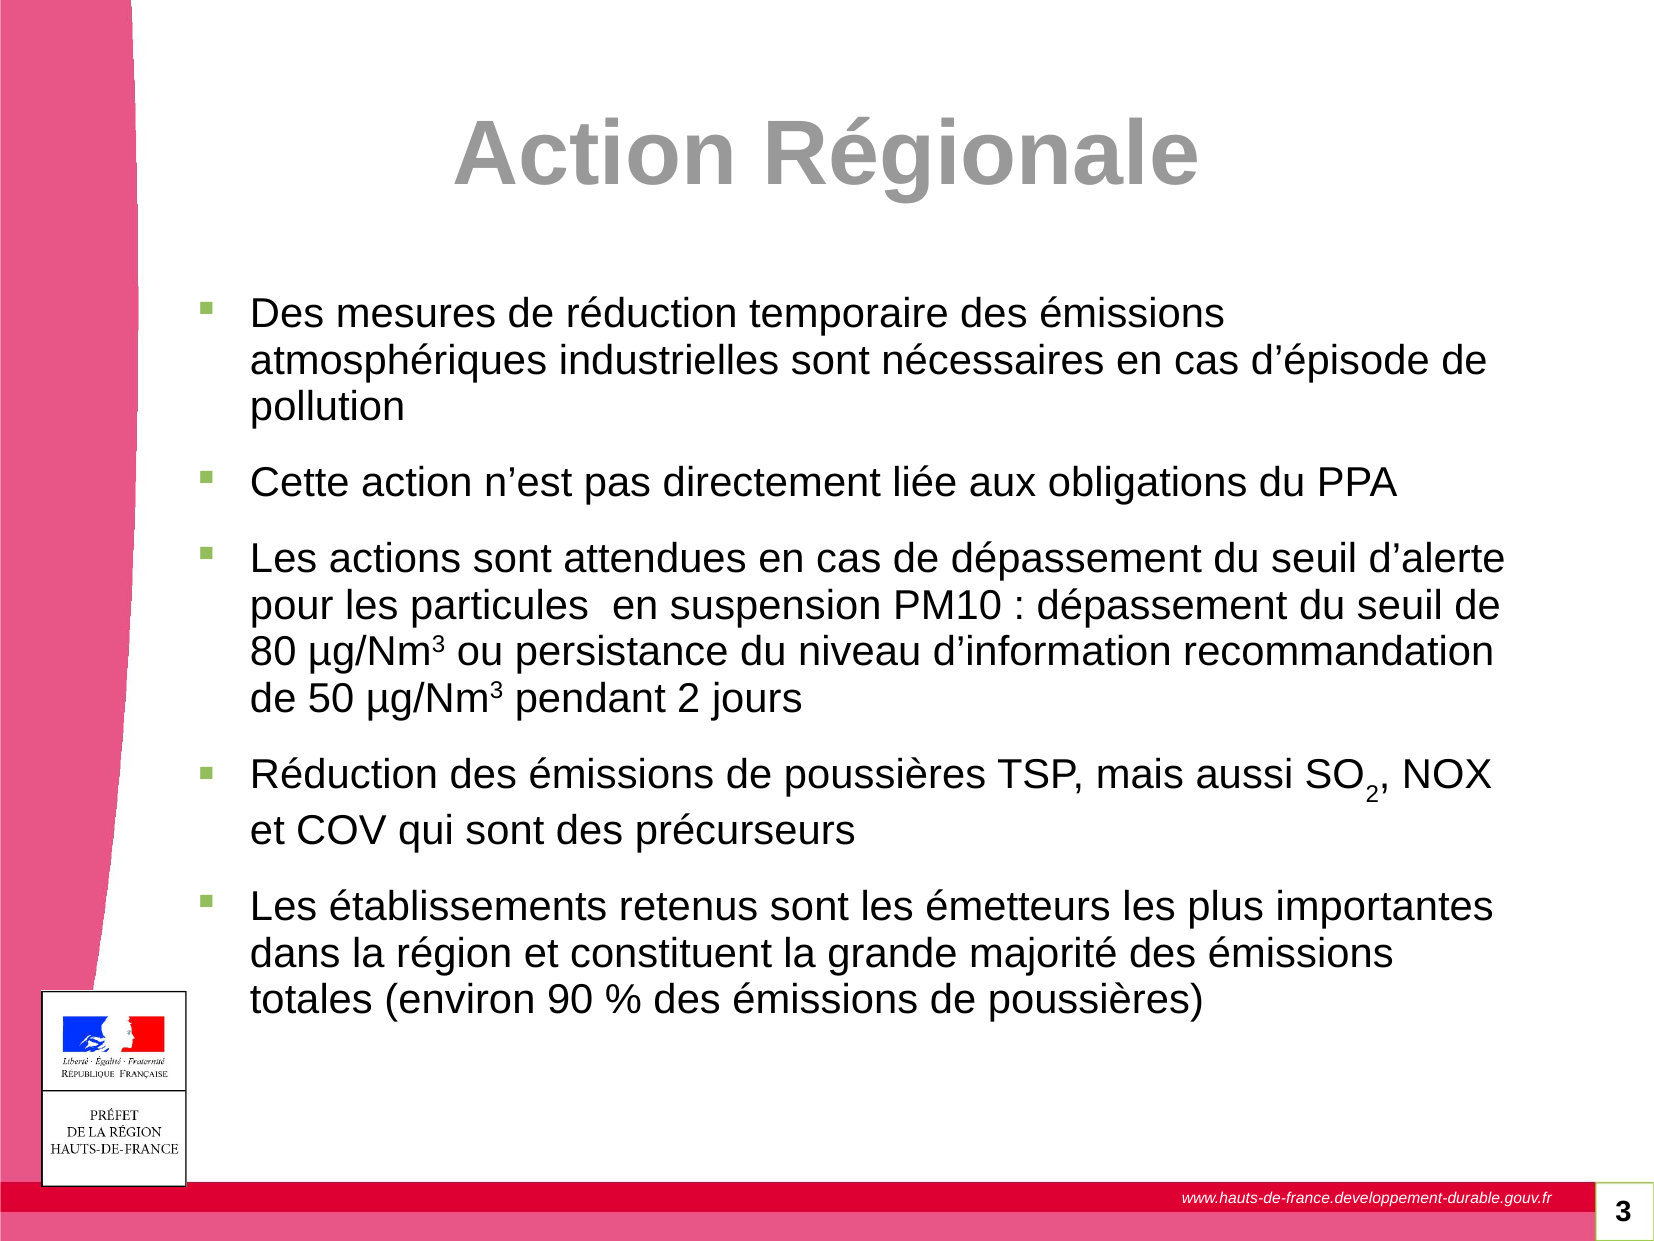

# Action Régionale
Des mesures de réduction temporaire des émissions atmosphériques industrielles sont nécessaires en cas d’épisode de pollution
Cette action n’est pas directement liée aux obligations du PPA
Les actions sont attendues en cas de dépassement du seuil d’alerte pour les particules en suspension PM10 : dépassement du seuil de 80 µg/Nm3 ou persistance du niveau d’information recommandation de 50 µg/Nm3 pendant 2 jours
Réduction des émissions de poussières TSP, mais aussi SO2, NOX et COV qui sont des précurseurs
Les établissements retenus sont les émetteurs les plus importantes dans la région et constituent la grande majorité des émissions totales (environ 90 % des émissions de poussières)
3